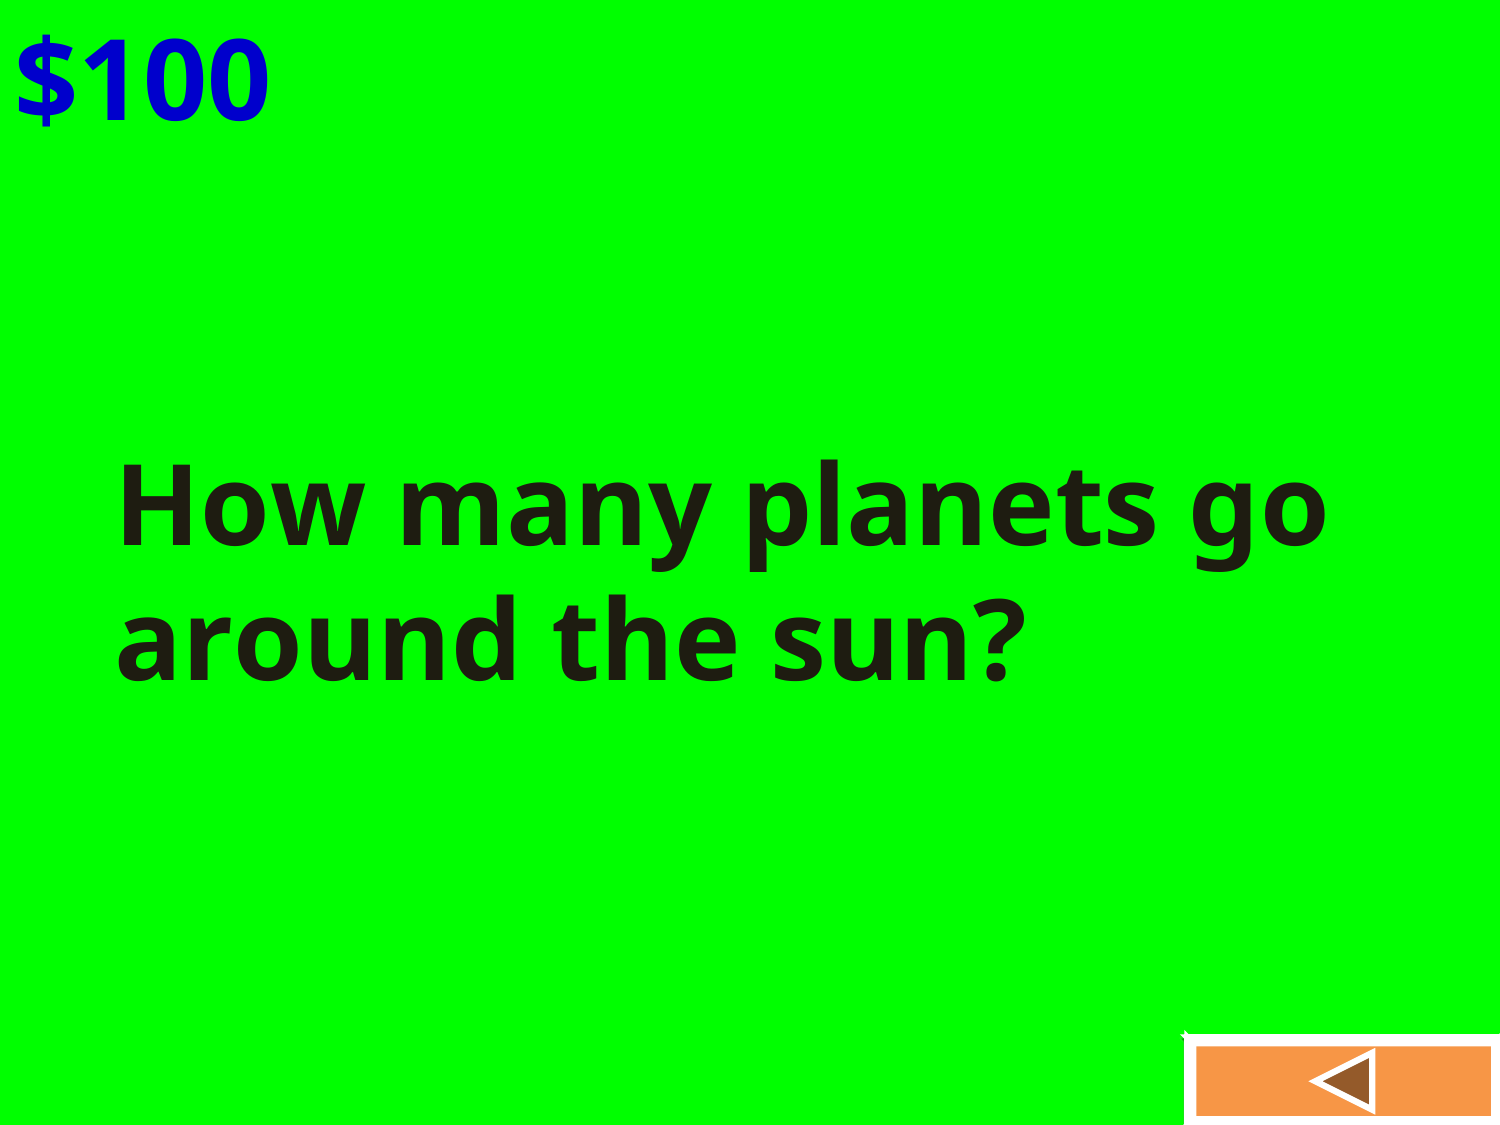

$100
How many planets go
around the sun?